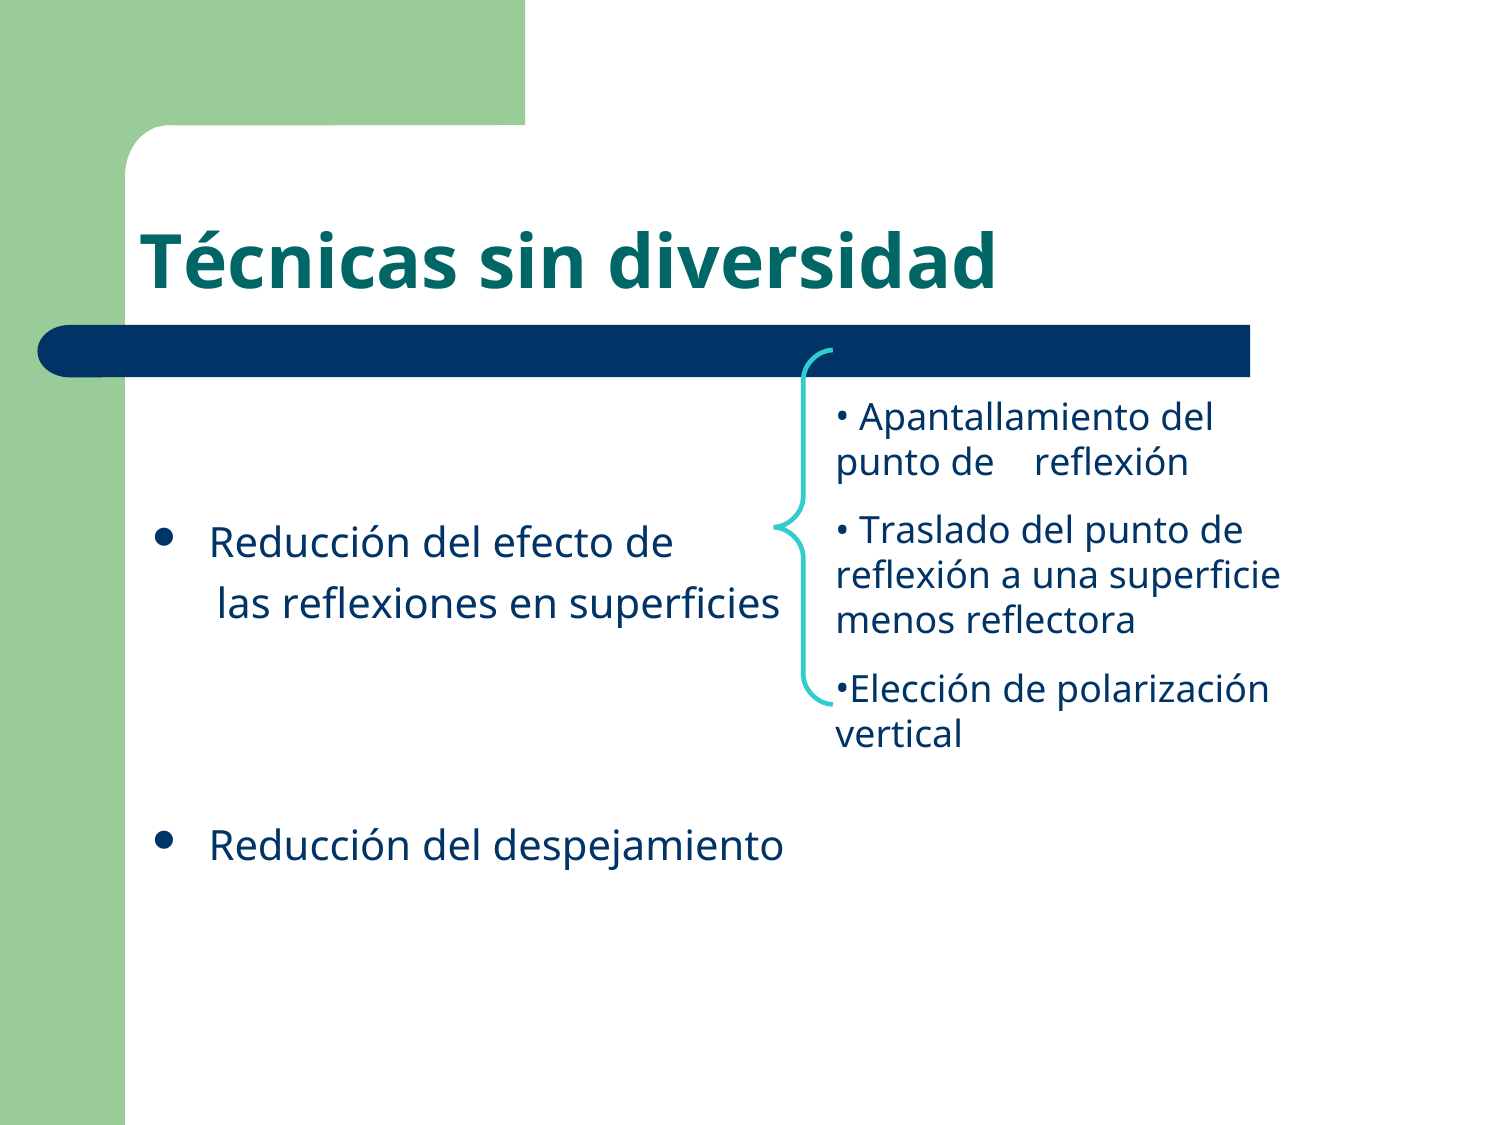

# Técnicas sin diversidad
 Apantallamiento del punto de reflexión
 Traslado del punto de reflexión a una superficie menos reflectora
Elección de polarización vertical
Reducción del efecto de
 las reflexiones en superficies
Reducción del despejamiento